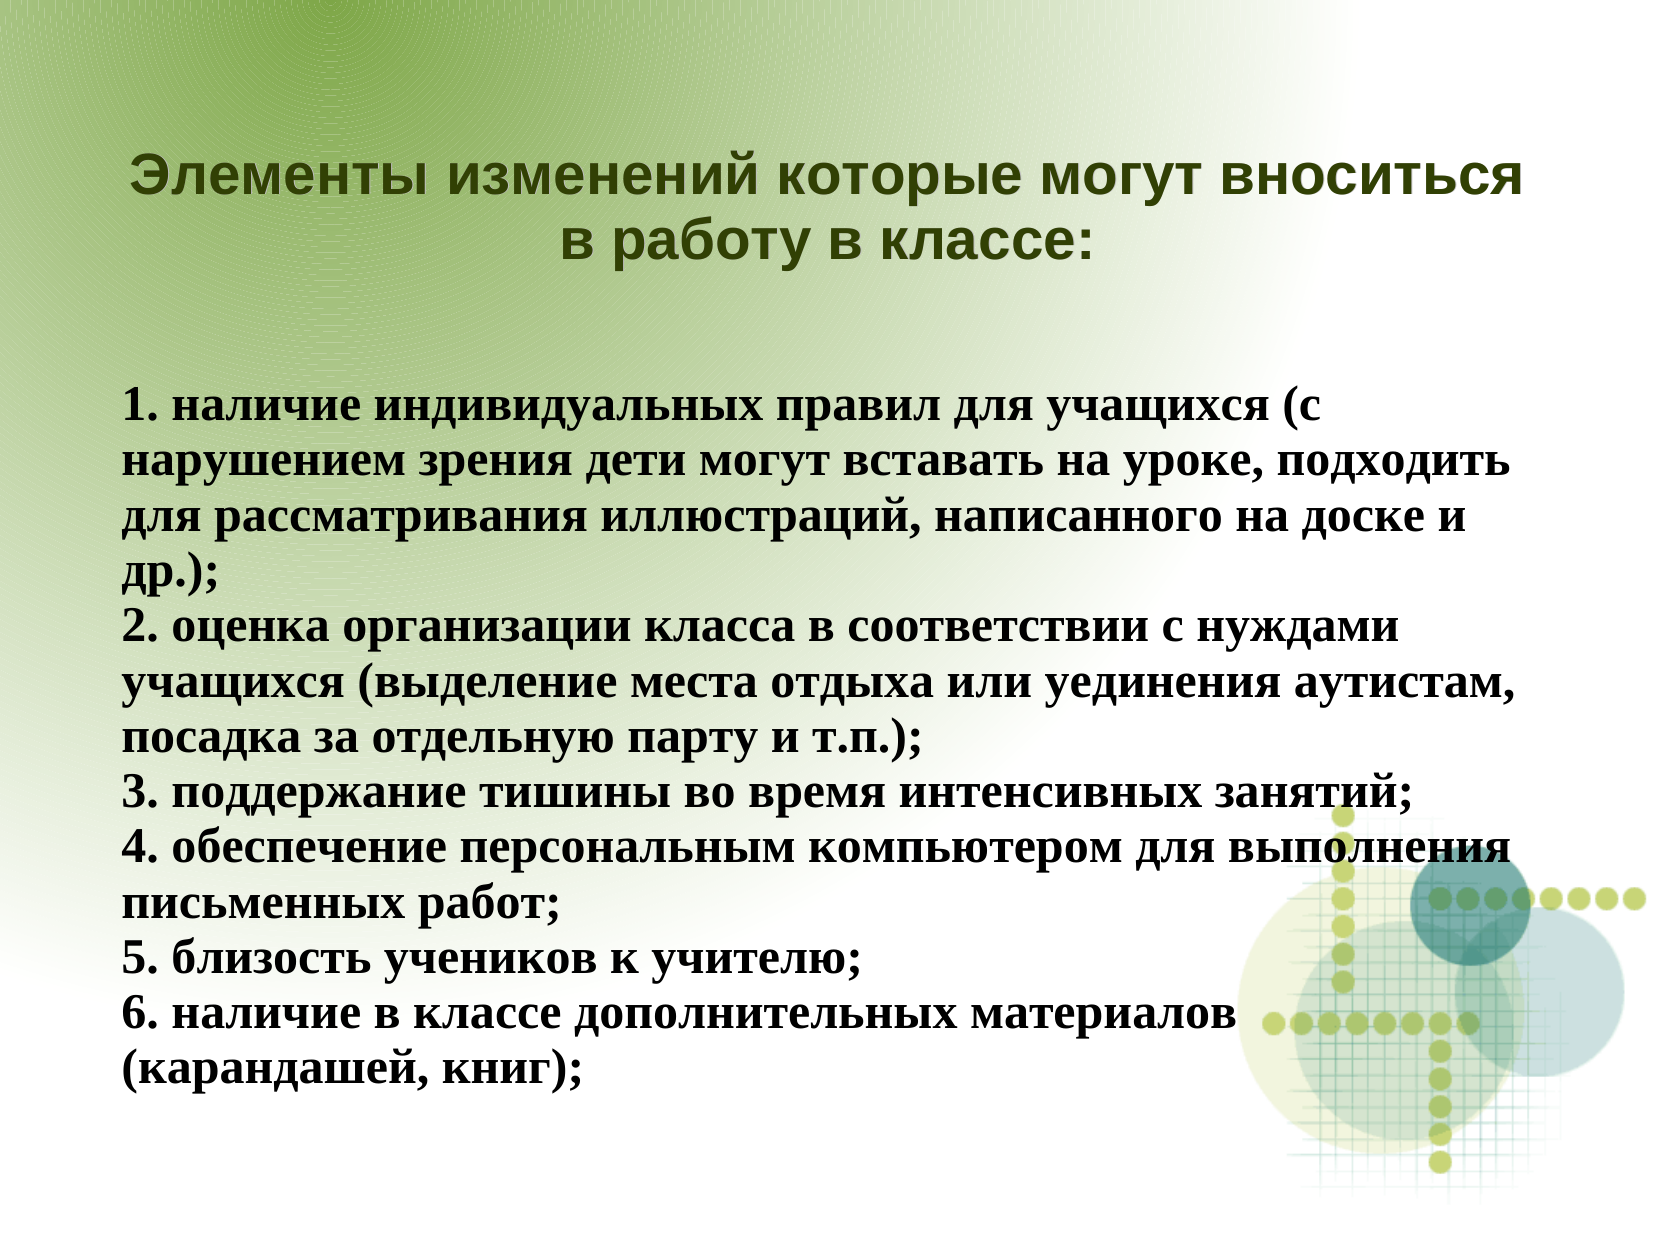

# Элементы изменений которые могут вноситься в работу в классе:
1. наличие индивидуальных правил для учащихся (с нарушением зрения дети могут вставать на уроке, подходить для рассматривания иллюстраций, написанного на доске и др.);
2. оценка организации класса в соответствии с нуждами учащихся (выделение места отдыха или уединения аутистам, посадка за отдельную парту и т.п.);
3. поддержание тишины во время интенсивных занятий;
4. обеспечение персональным компьютером для выполнения письменных работ;
5. близость учеников к учителю;
6. наличие в классе дополнительных материалов (карандашей, книг);